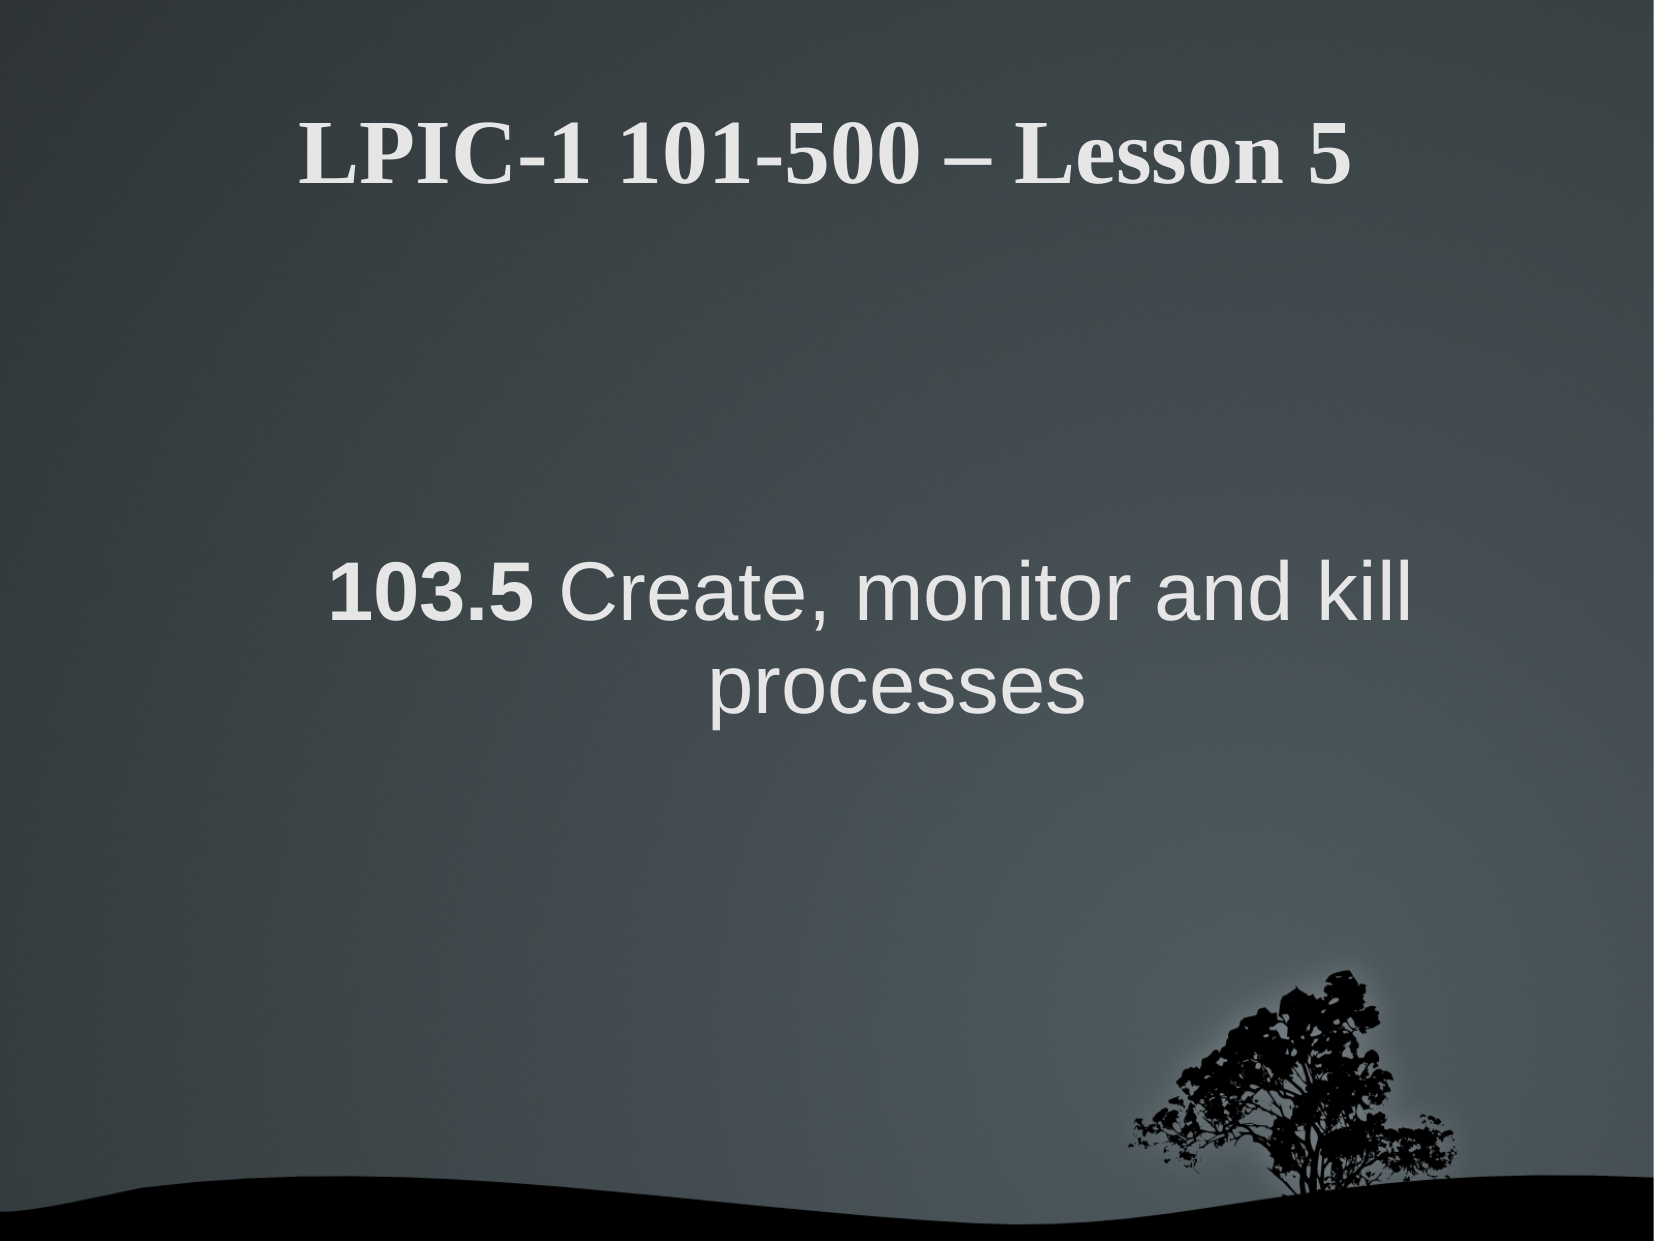

# LPIC-1 101-500 – Lesson 5
103.5 Create, monitor and kill processes